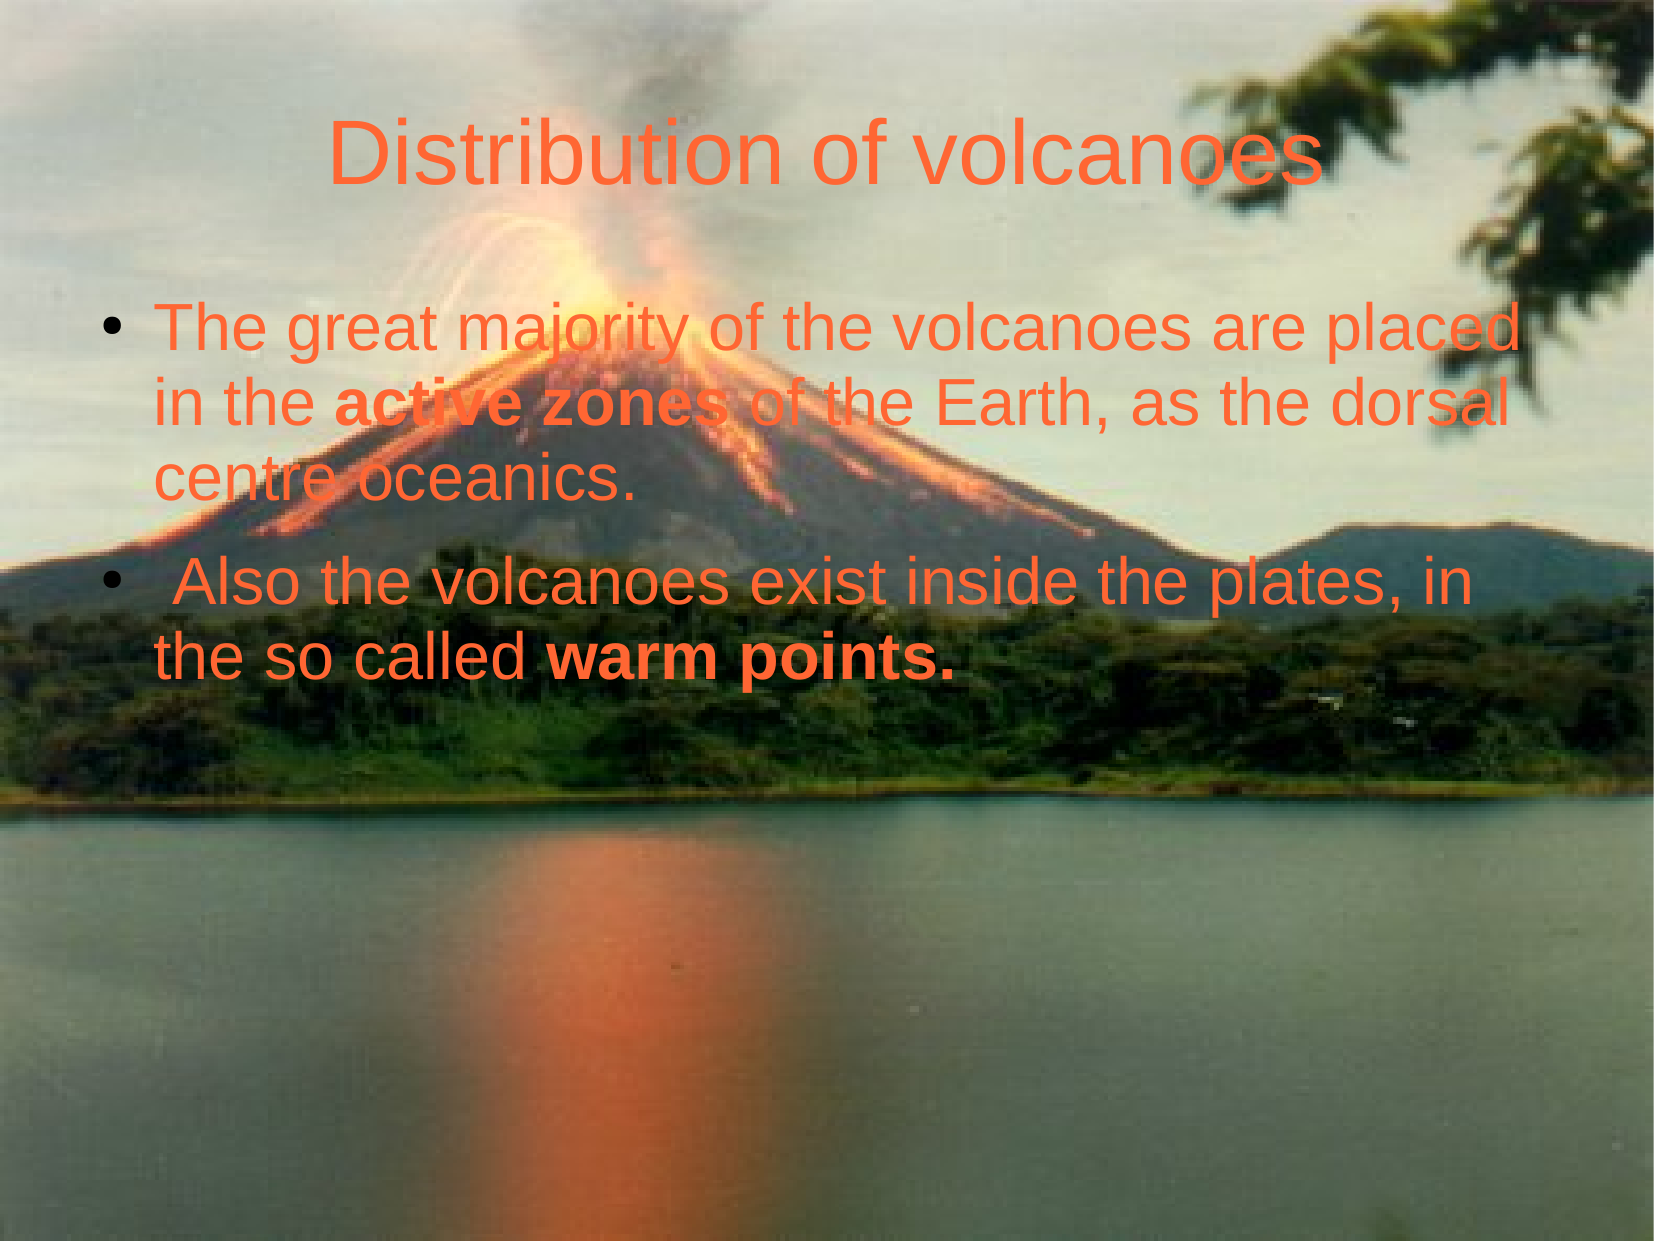

# Distribution of volcanoes
The great majority of the volcanoes are placed in the active zones of the Earth, as the dorsal centre oceanics.
 Also the volcanoes exist inside the plates, in the so called warm points.